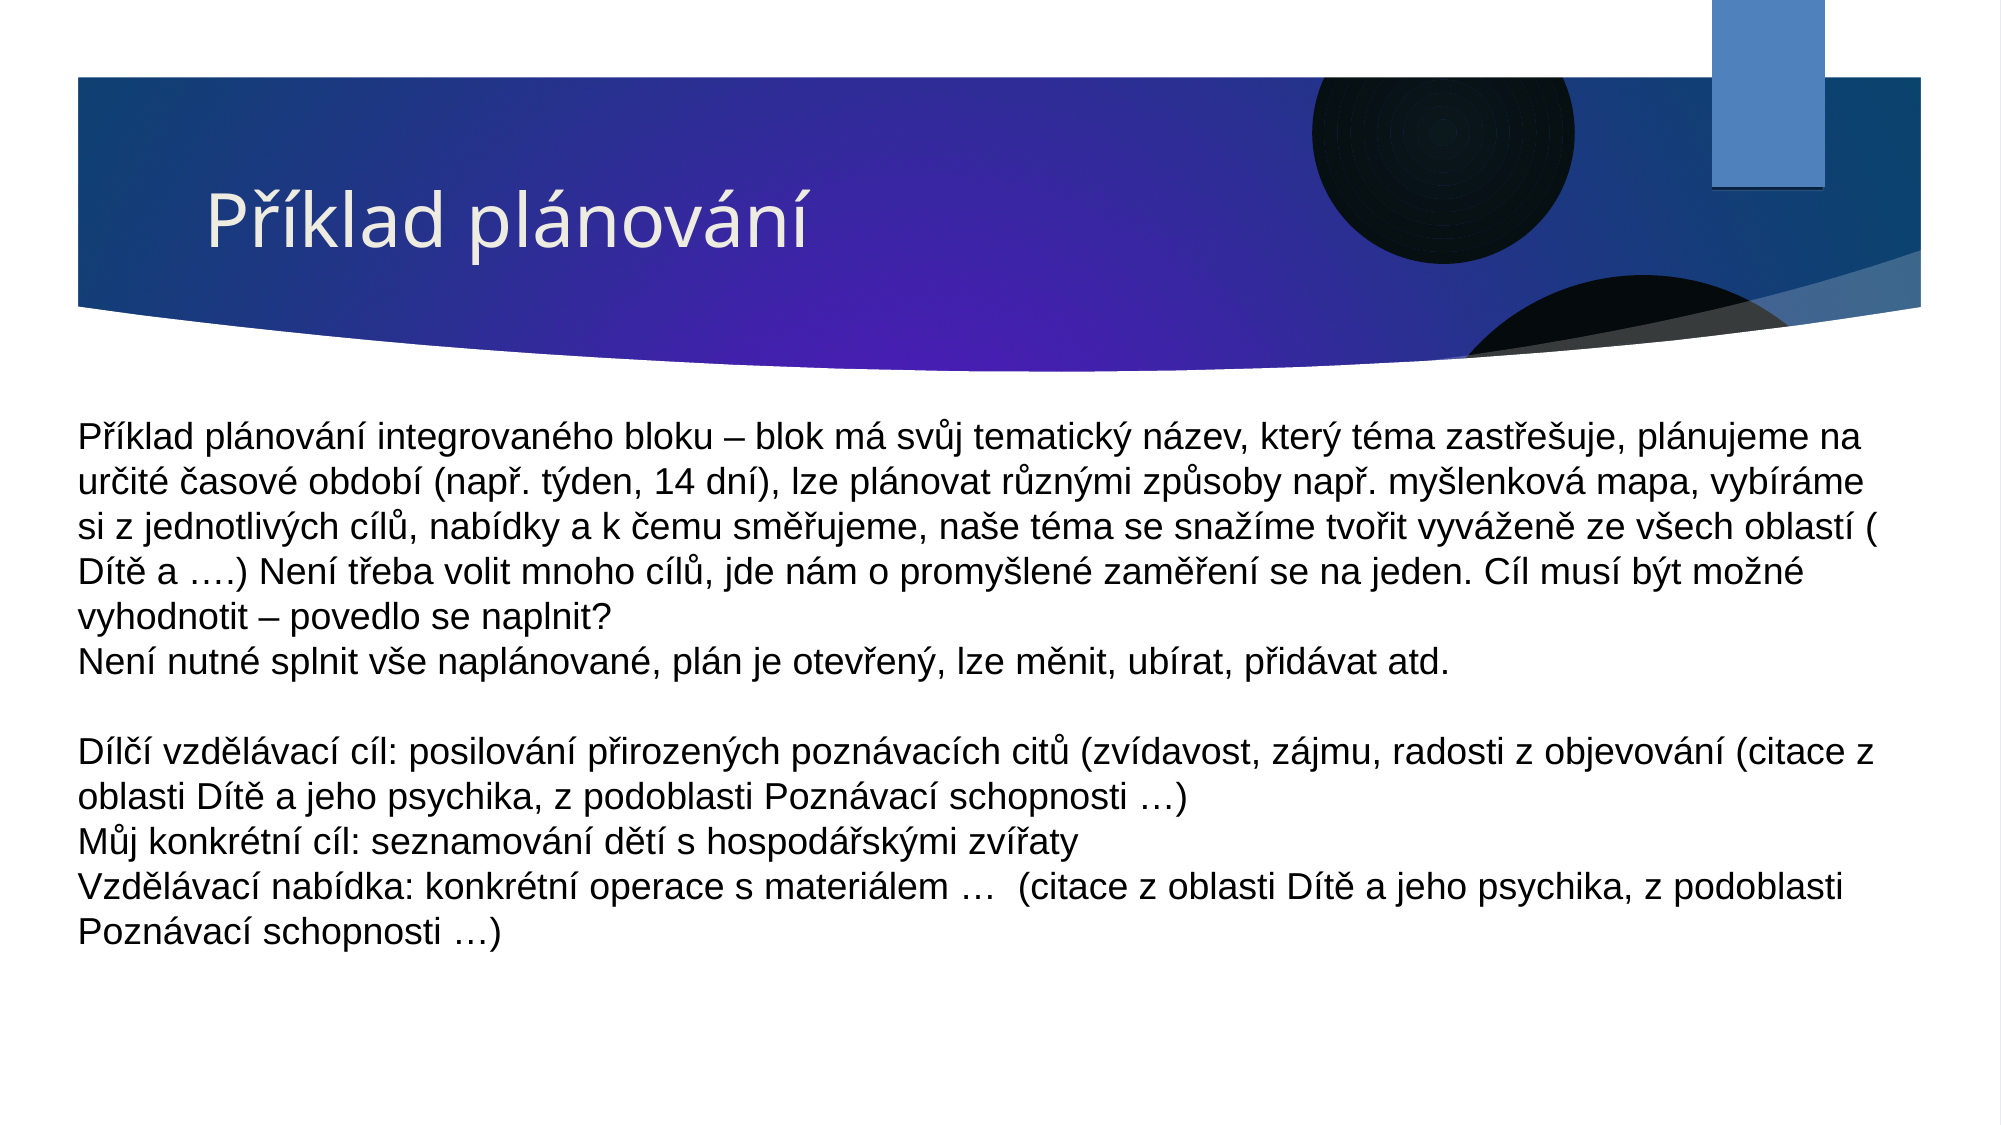

# Příklad plánování
Příklad plánování integrovaného bloku – blok má svůj tematický název, který téma zastřešuje, plánujeme na určité časové období (např. týden, 14 dní), lze plánovat různými způsoby např. myšlenková mapa, vybíráme si z jednotlivých cílů, nabídky a k čemu směřujeme, naše téma se snažíme tvořit vyváženě ze všech oblastí ( Dítě a ….) Není třeba volit mnoho cílů, jde nám o promyšlené zaměření se na jeden. Cíl musí být možné vyhodnotit – povedlo se naplnit?
Není nutné splnit vše naplánované, plán je otevřený, lze měnit, ubírat, přidávat atd.
Dílčí vzdělávací cíl: posilování přirozených poznávacích citů (zvídavost, zájmu, radosti z objevování (citace z oblasti Dítě a jeho psychika, z podoblasti Poznávací schopnosti …)
Můj konkrétní cíl: seznamování dětí s hospodářskými zvířaty
Vzdělávací nabídka: konkrétní operace s materiálem … (citace z oblasti Dítě a jeho psychika, z podoblasti Poznávací schopnosti …)